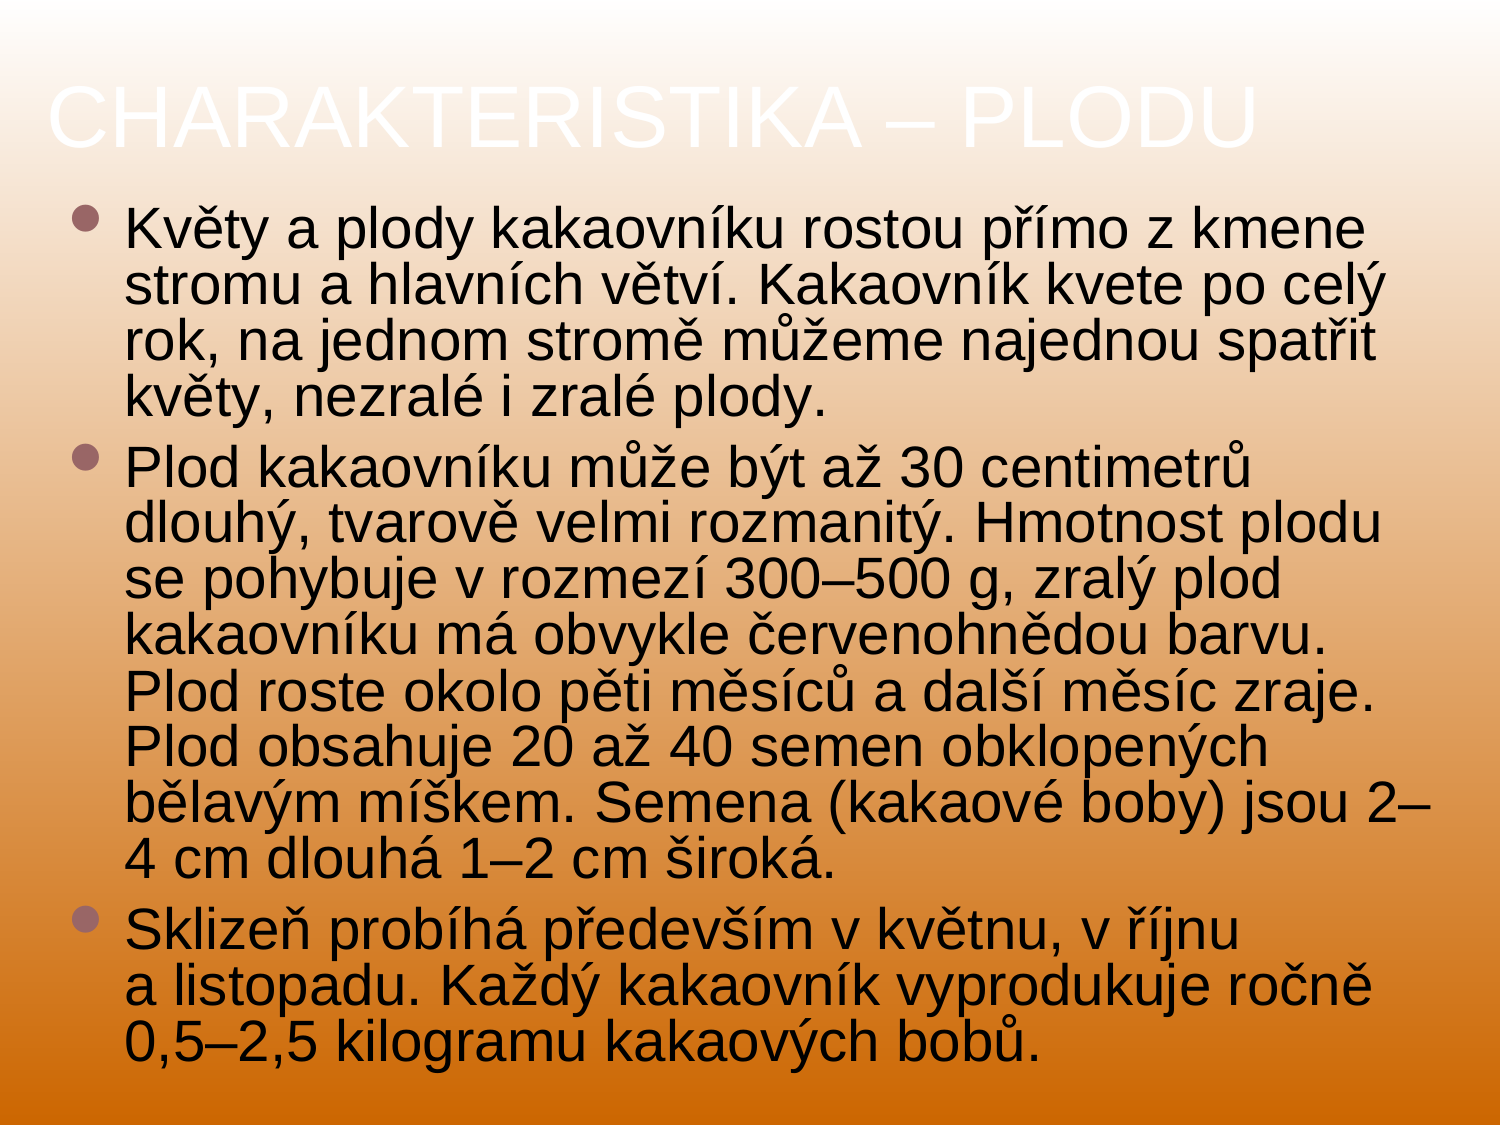

# CHARAKTERISTIKA – PLODU
Květy a plody kakaovníku rostou přímo z kmene stromu a hlavních větví. Kakaovník kvete po celý rok, na jednom stromě můžeme najednou spatřit květy, nezralé i zralé plody.
Plod kakaovníku může být až 30 centimetrů dlouhý, tvarově velmi rozmanitý. Hmotnost plodu se pohybuje v rozmezí 300–500 g, zralý plod kakaovníku má obvykle červenohnědou barvu. Plod roste okolo pěti měsíců a další měsíc zraje. Plod obsahuje 20 až 40 semen obklopených bělavým míškem. Semena (kakaové boby) jsou 2–4 cm dlouhá 1–2 cm široká.
Sklizeň probíhá především v květnu, v říjnu
a listopadu. Každý kakaovník vyprodukuje ročně 0,5–2,5 kilogramu kakaových bobů.